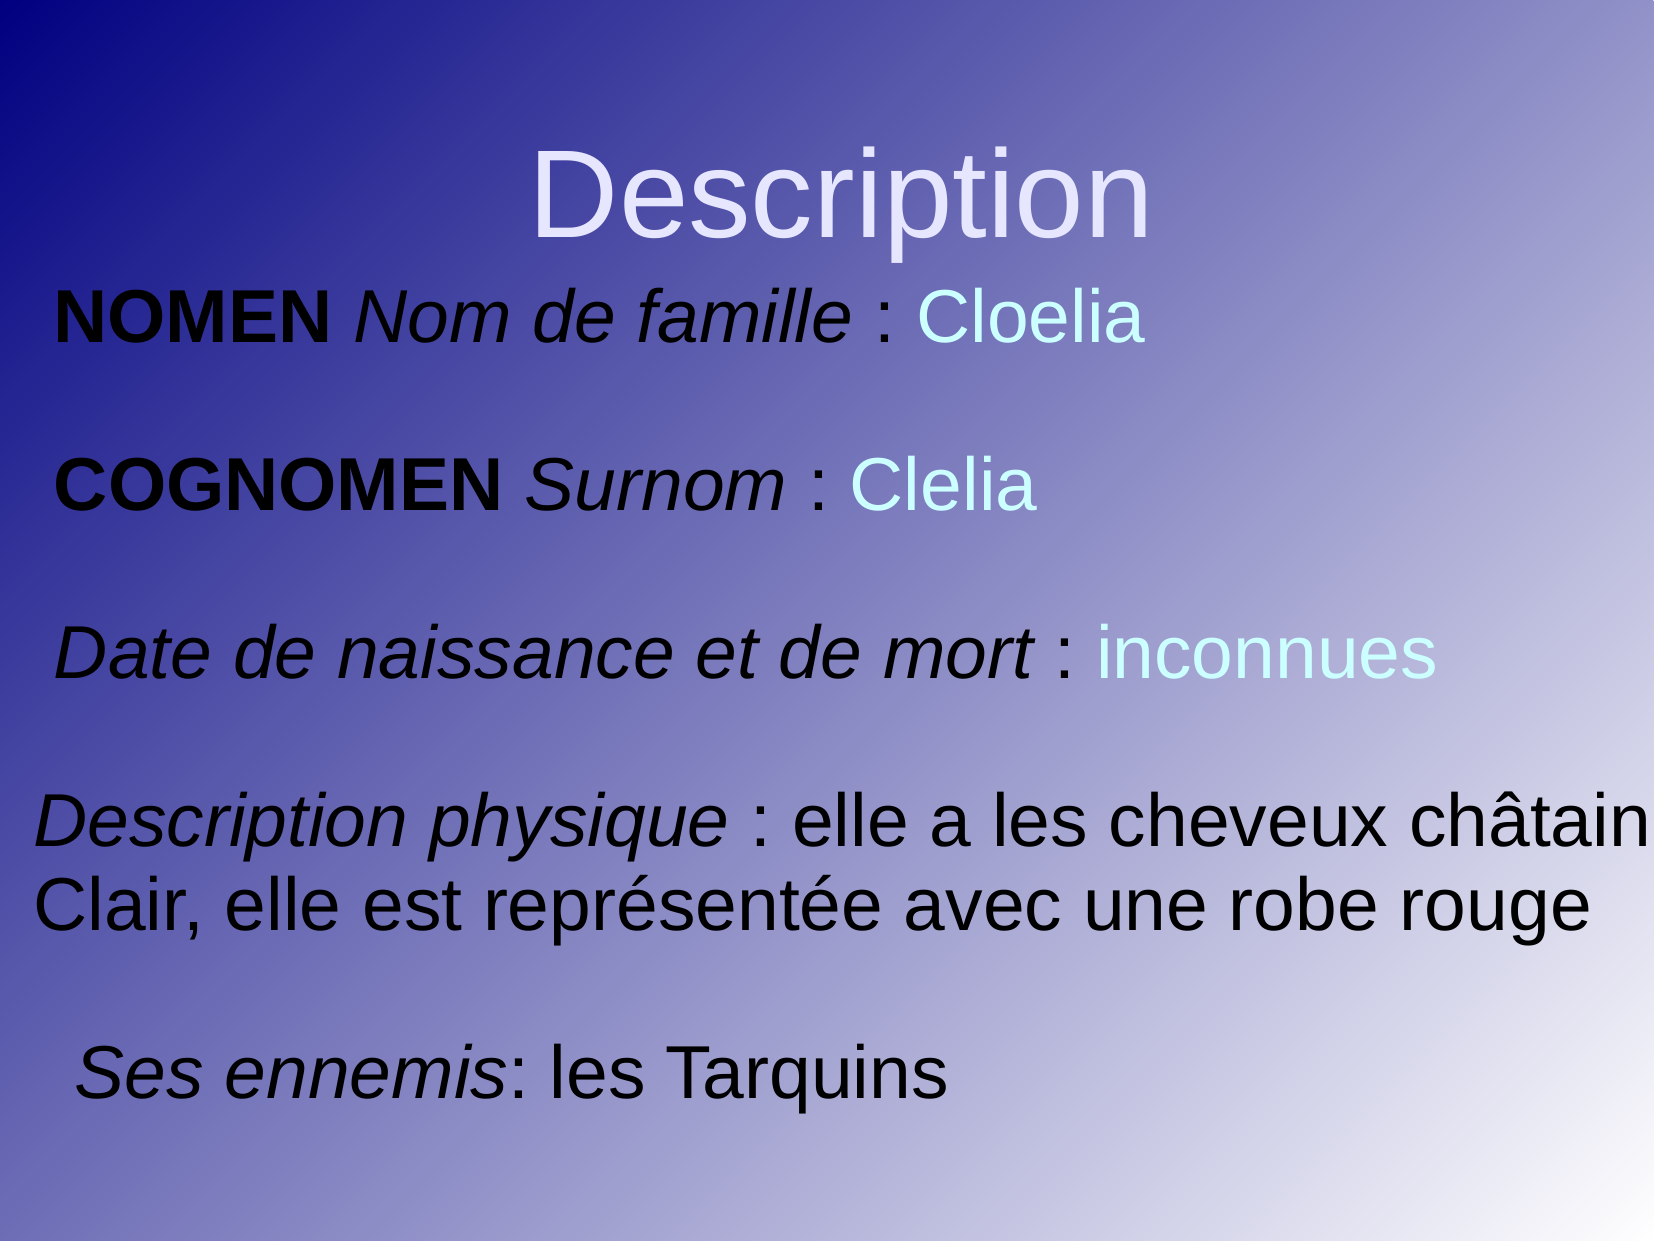

Description
 NOMEN Nom de famille : Cloelia
 COGNOMEN Surnom : Clelia
 Date de naissance et de mort : inconnues
 Description physique : elle a les cheveux châtain
 Clair, elle est représentée avec une robe rouge
 Ses ennemis: les Tarquins